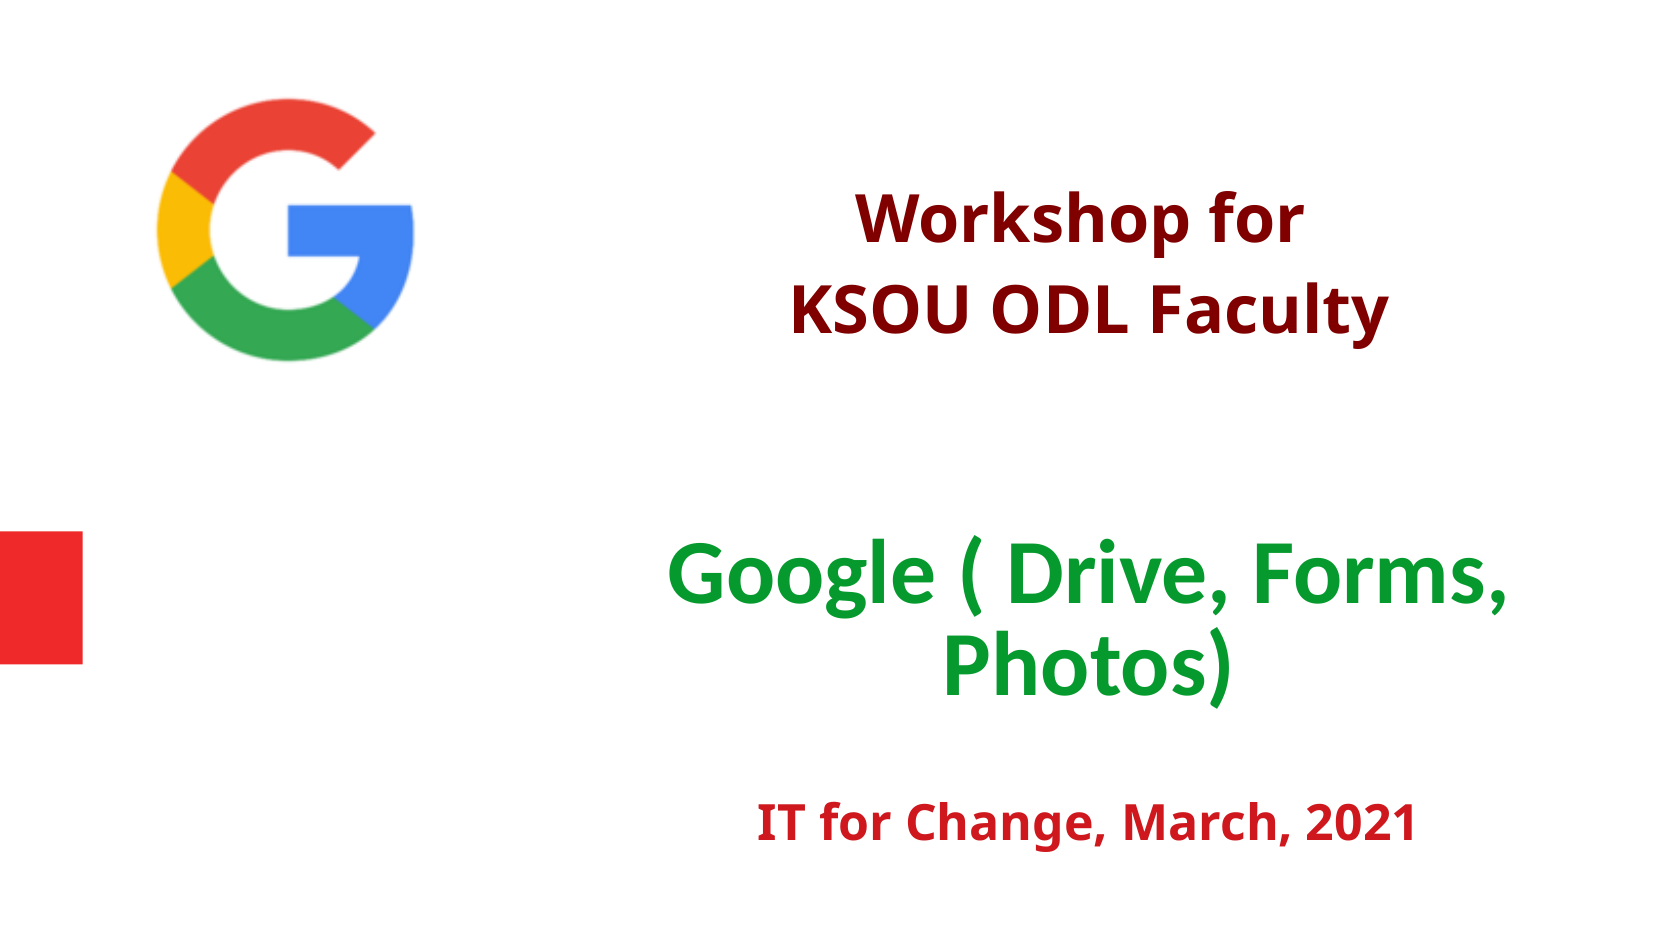

# Workshop for
KSOU ODL Faculty
Google ( Drive, Forms, Photos)
IT for Change, March, 2021